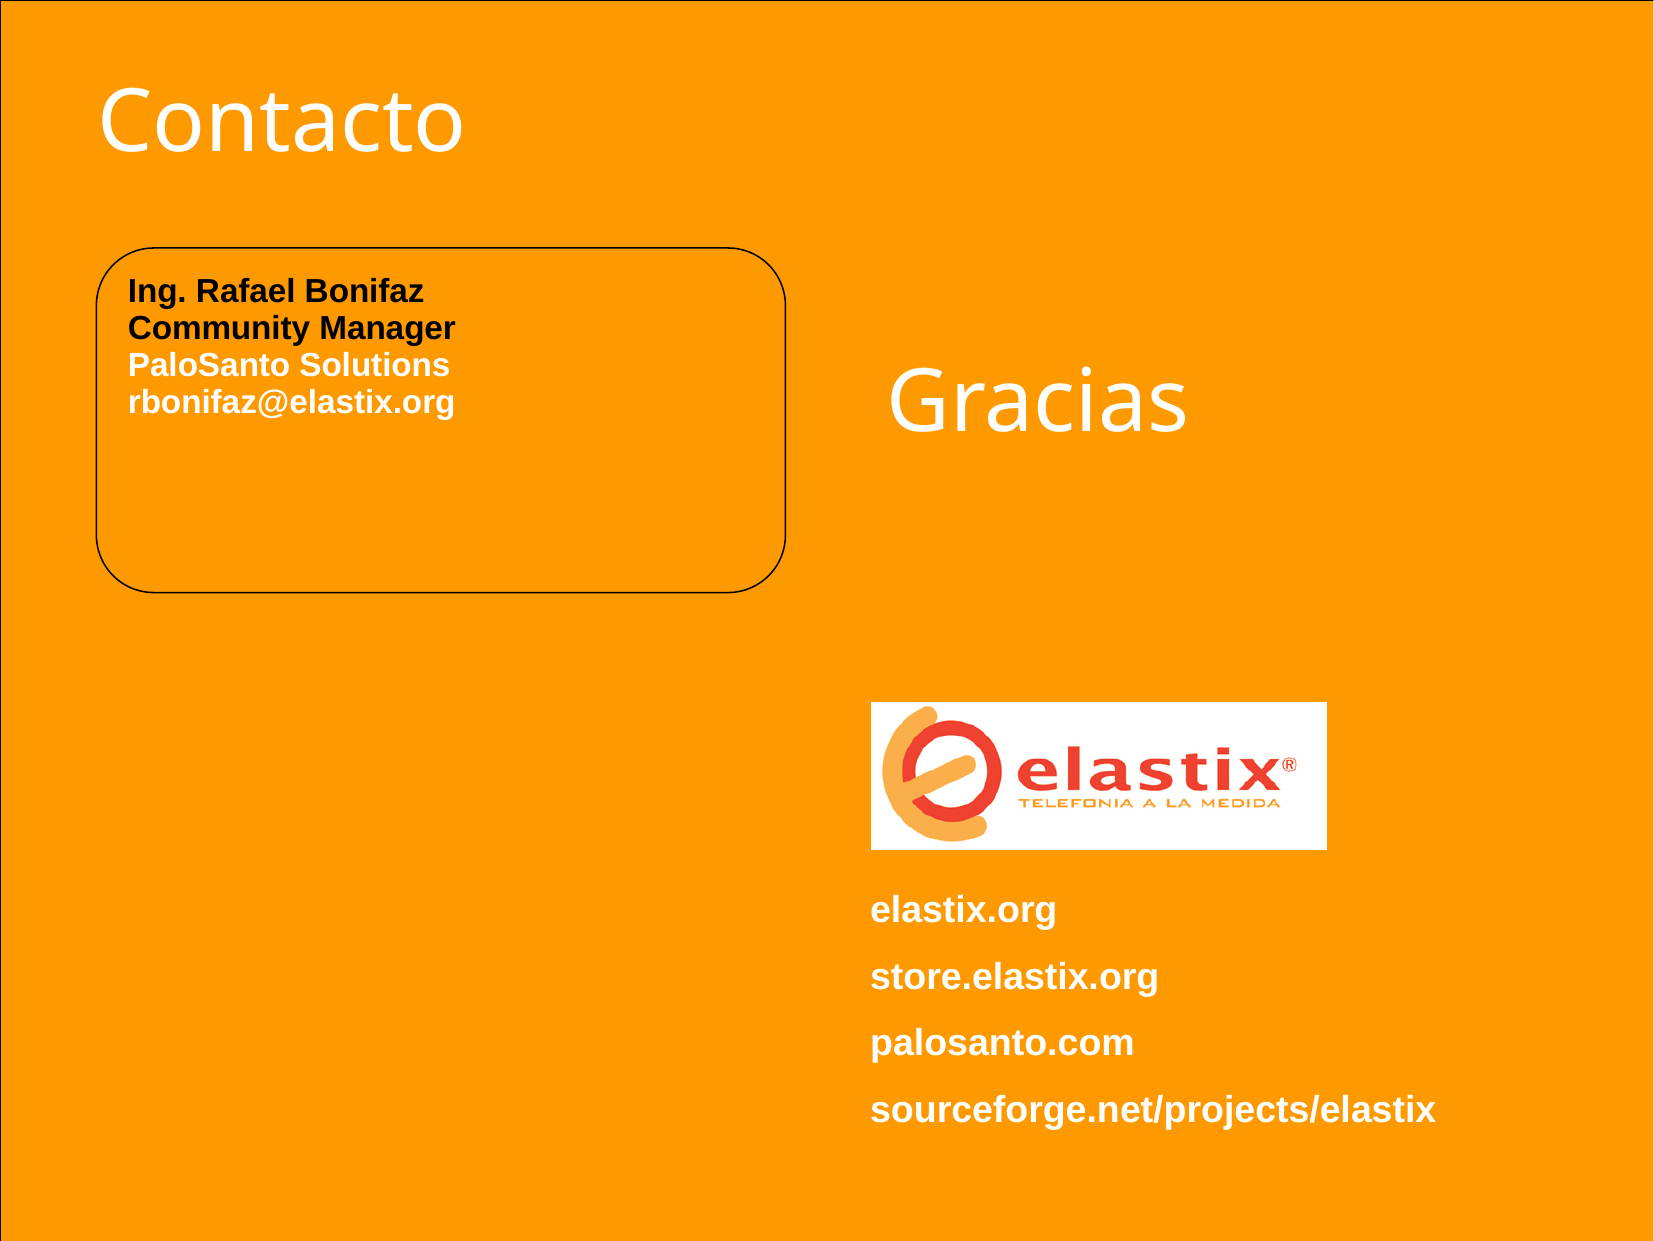

# Contacto
Ing. Rafael Bonifaz
Community Manager
PaloSanto Solutions
rbonifaz@elastix.org
Gracias
 elastix.org
 store.elastix.org
 palosanto.com
 sourceforge.net/projects/elastix
© 2008 PaloSanto Solutions. Todos los derechos reservados